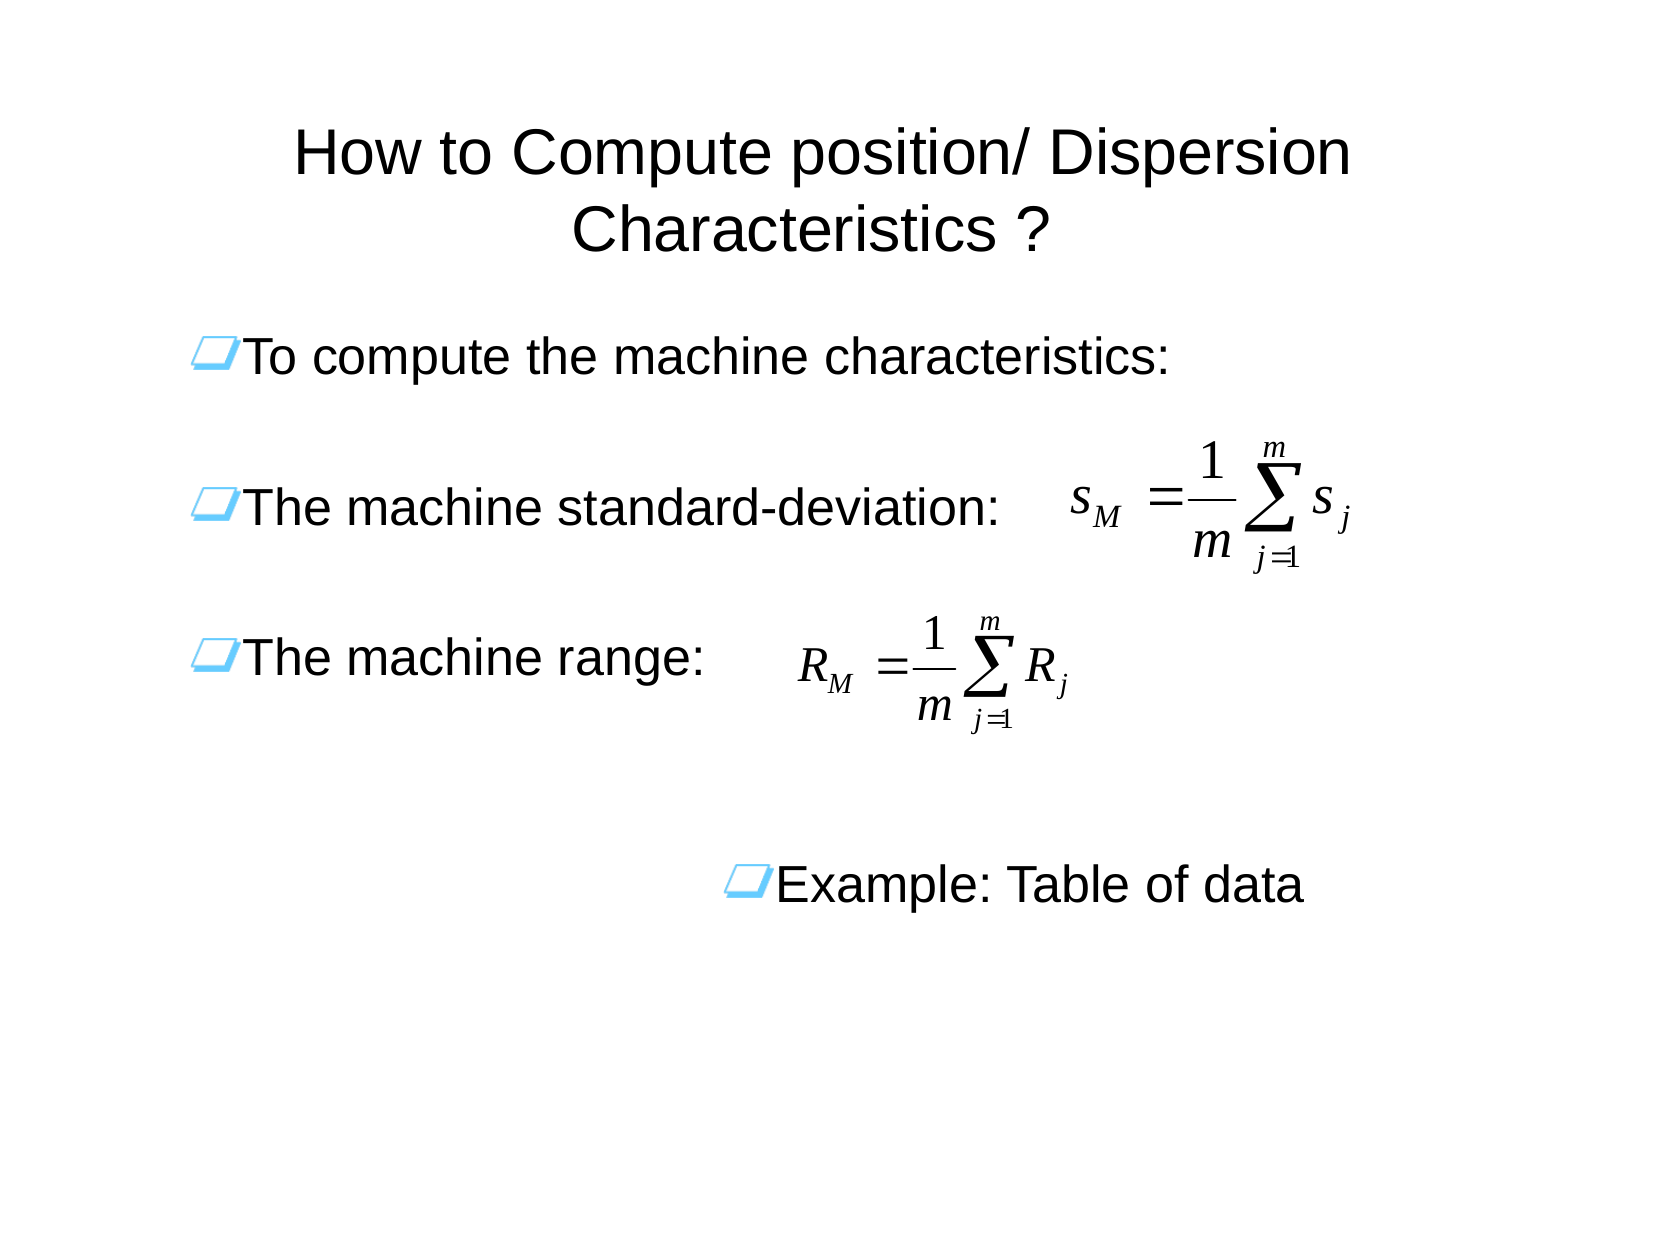

# How to Compute position/ Dispersion Characteristics ?
To compute the machine characteristics:
The machine standard-deviation:
The machine range:
Example: Table of data